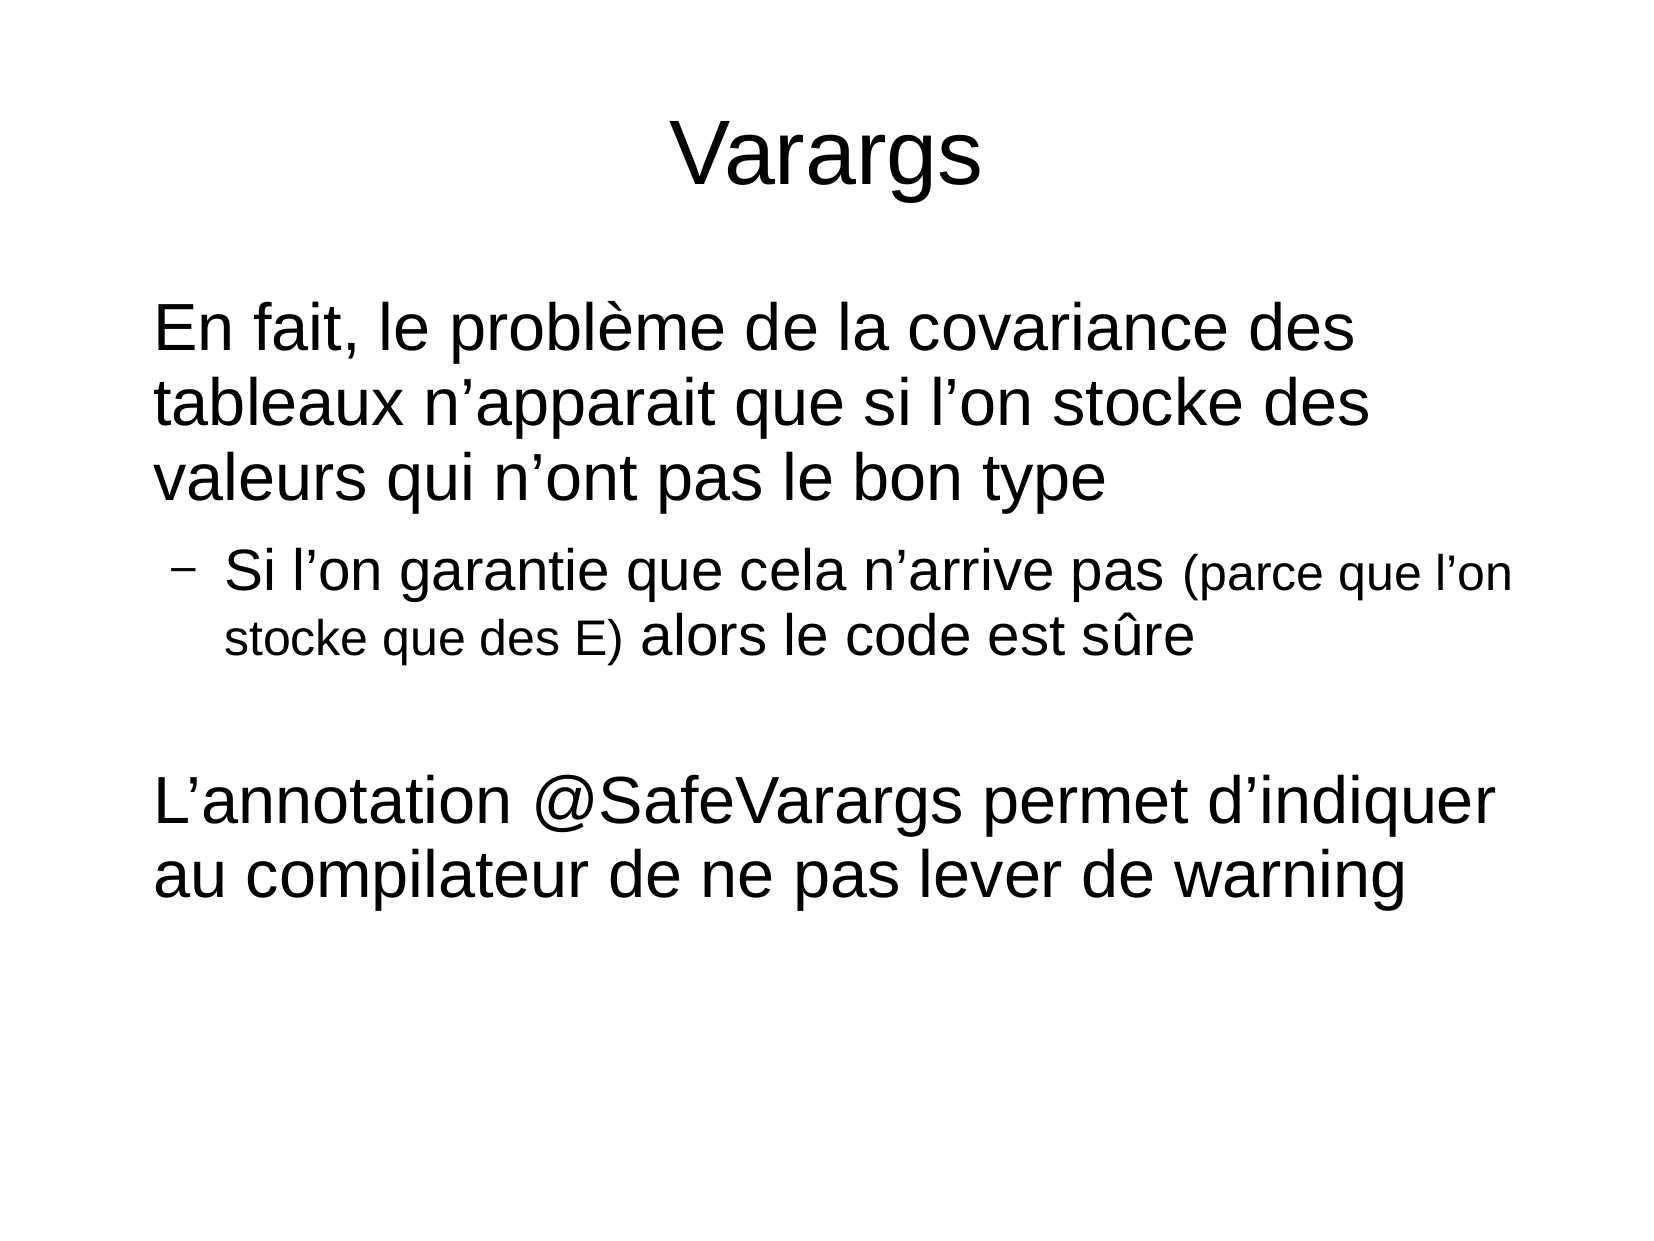

# Varargs
En fait, le problème de la covariance des tableaux n’apparait que si l’on stocke des valeurs qui n’ont pas le bon type
Si l’on garantie que cela n’arrive pas (parce que l’on stocke que des E) alors le code est sûre
L’annotation @SafeVarargs permet d’indiquer au compilateur de ne pas lever de warning